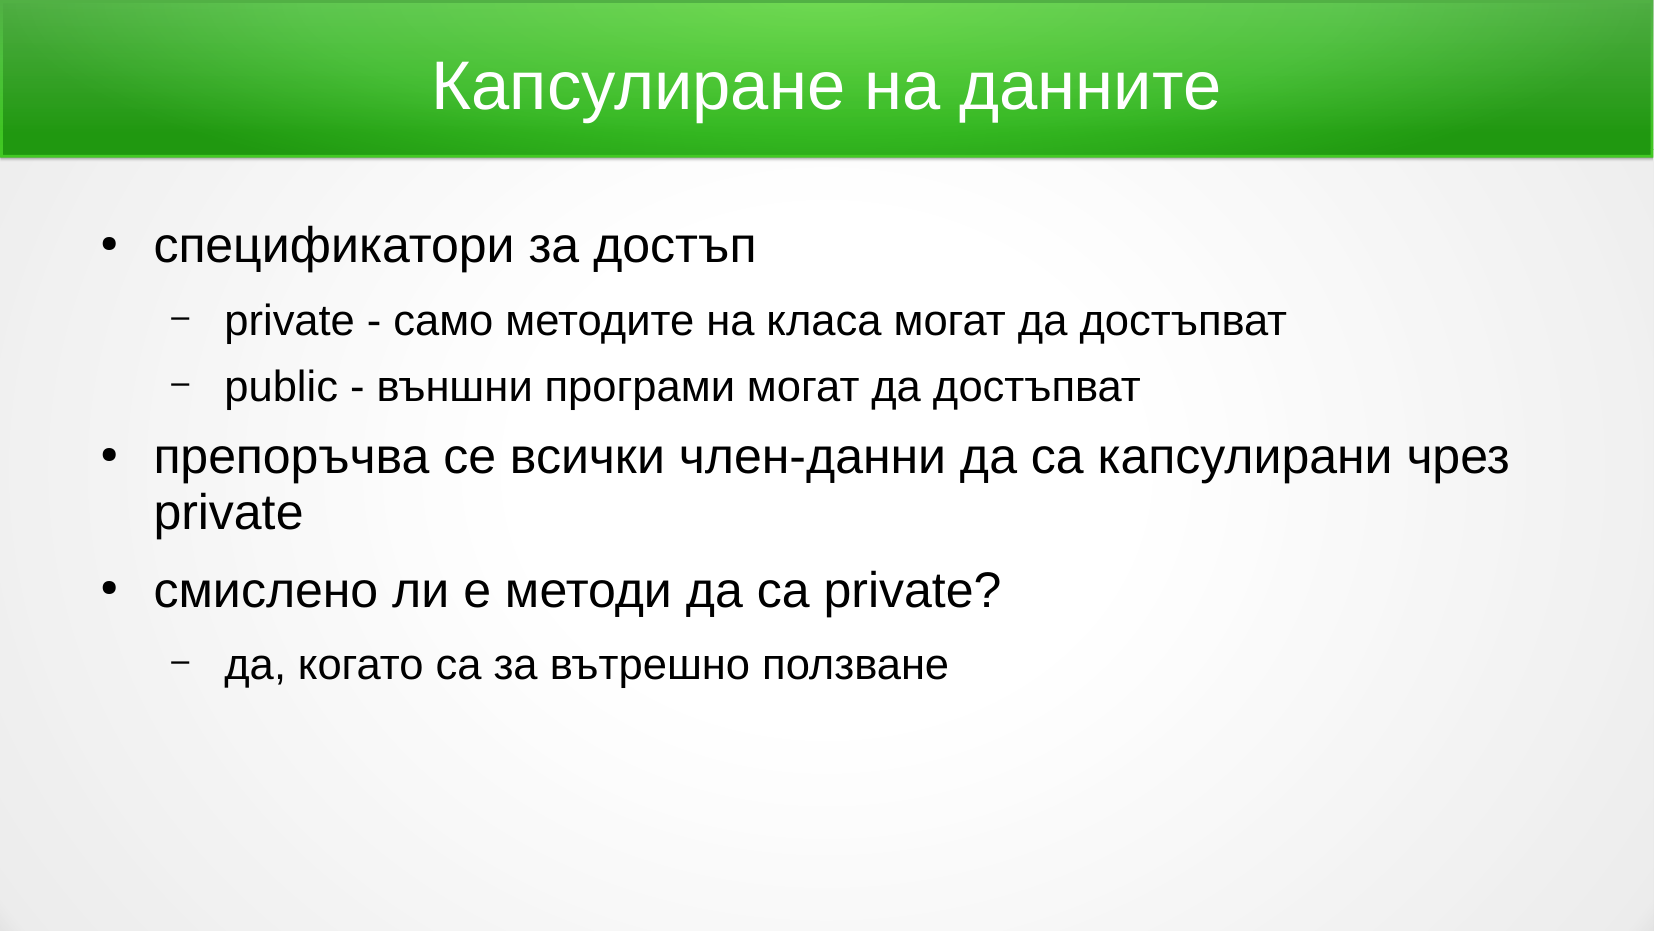

# Капсулиране на данните
спецификатори за достъп
private - само методите на класа могат да достъпват
public - външни програми могат да достъпват
препоръчва се всички член-данни да са капсулирани чрез private
смислено ли е методи да са private?
да, когато са за вътрешно ползване